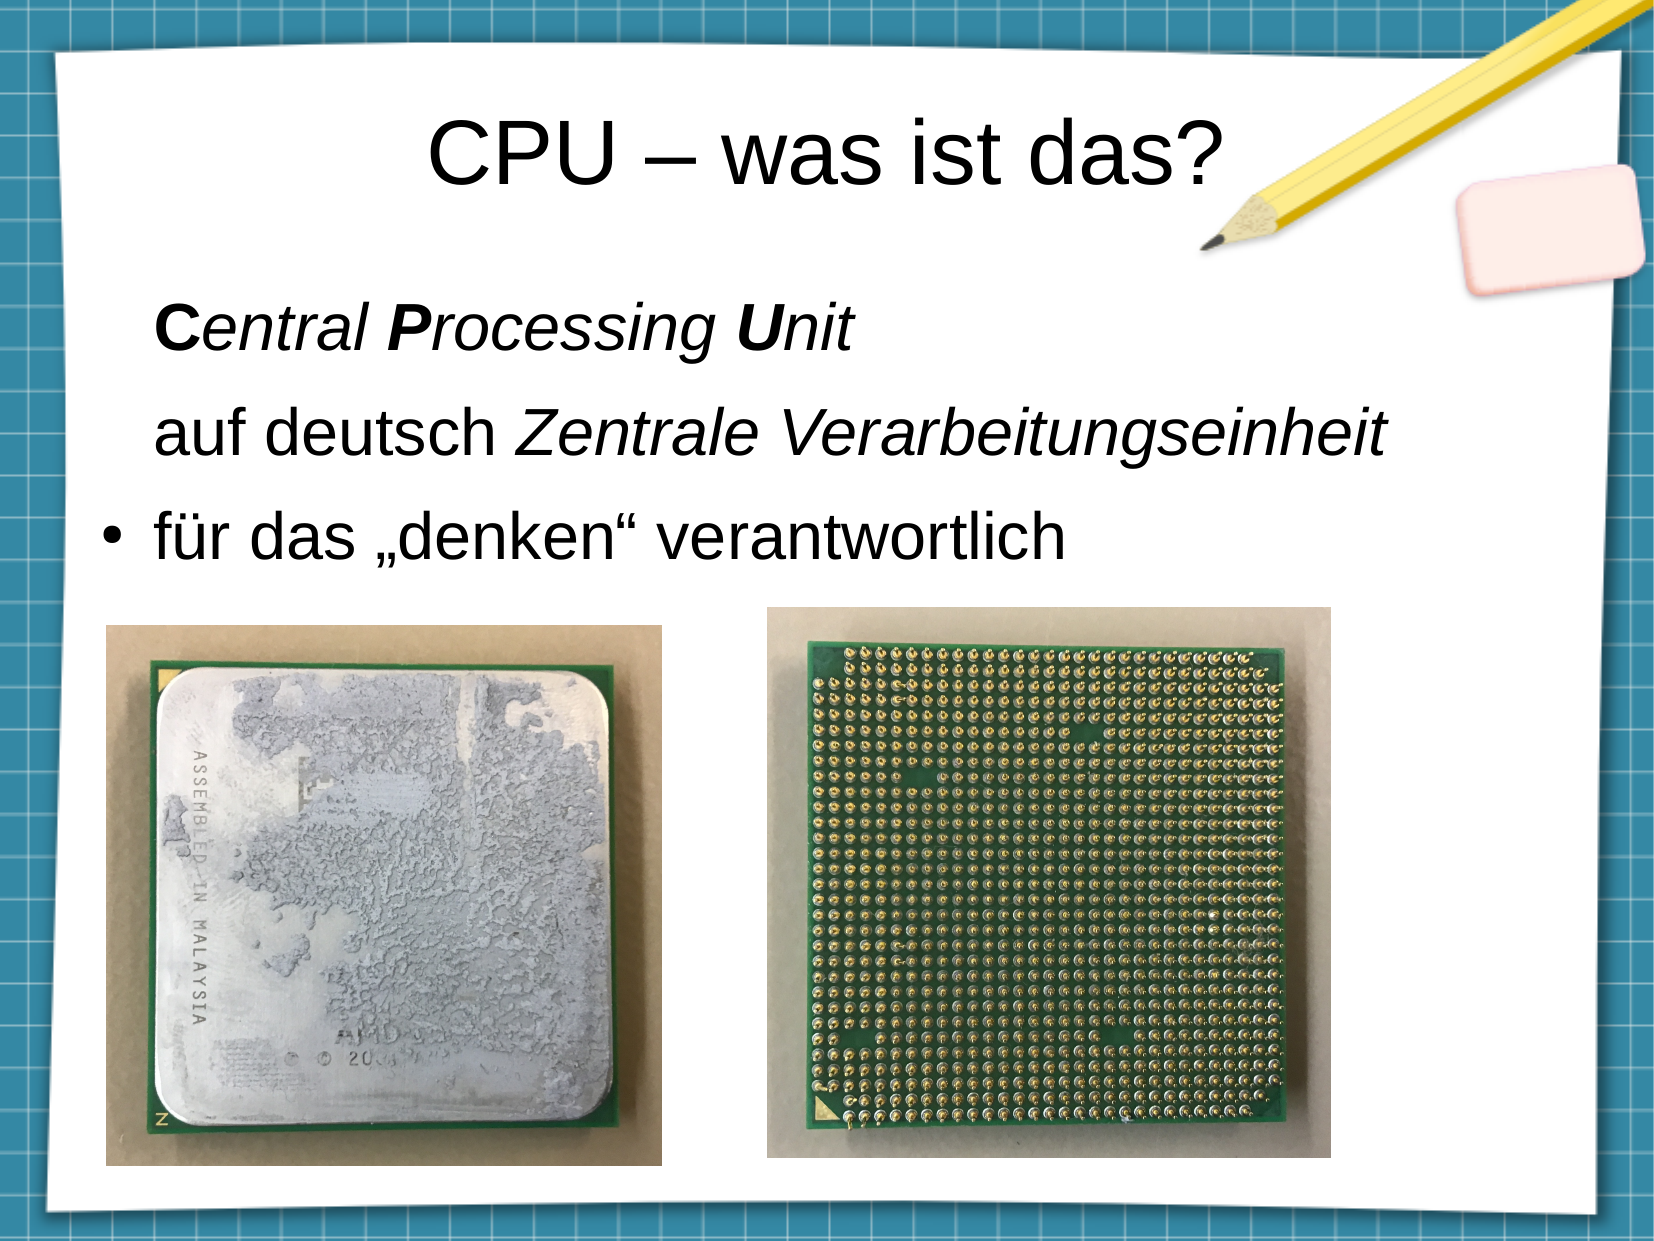

# CPU – was ist das?
Central Processing Unit
auf deutsch Zentrale Verarbeitungseinheit
für das „denken“ verantwortlich